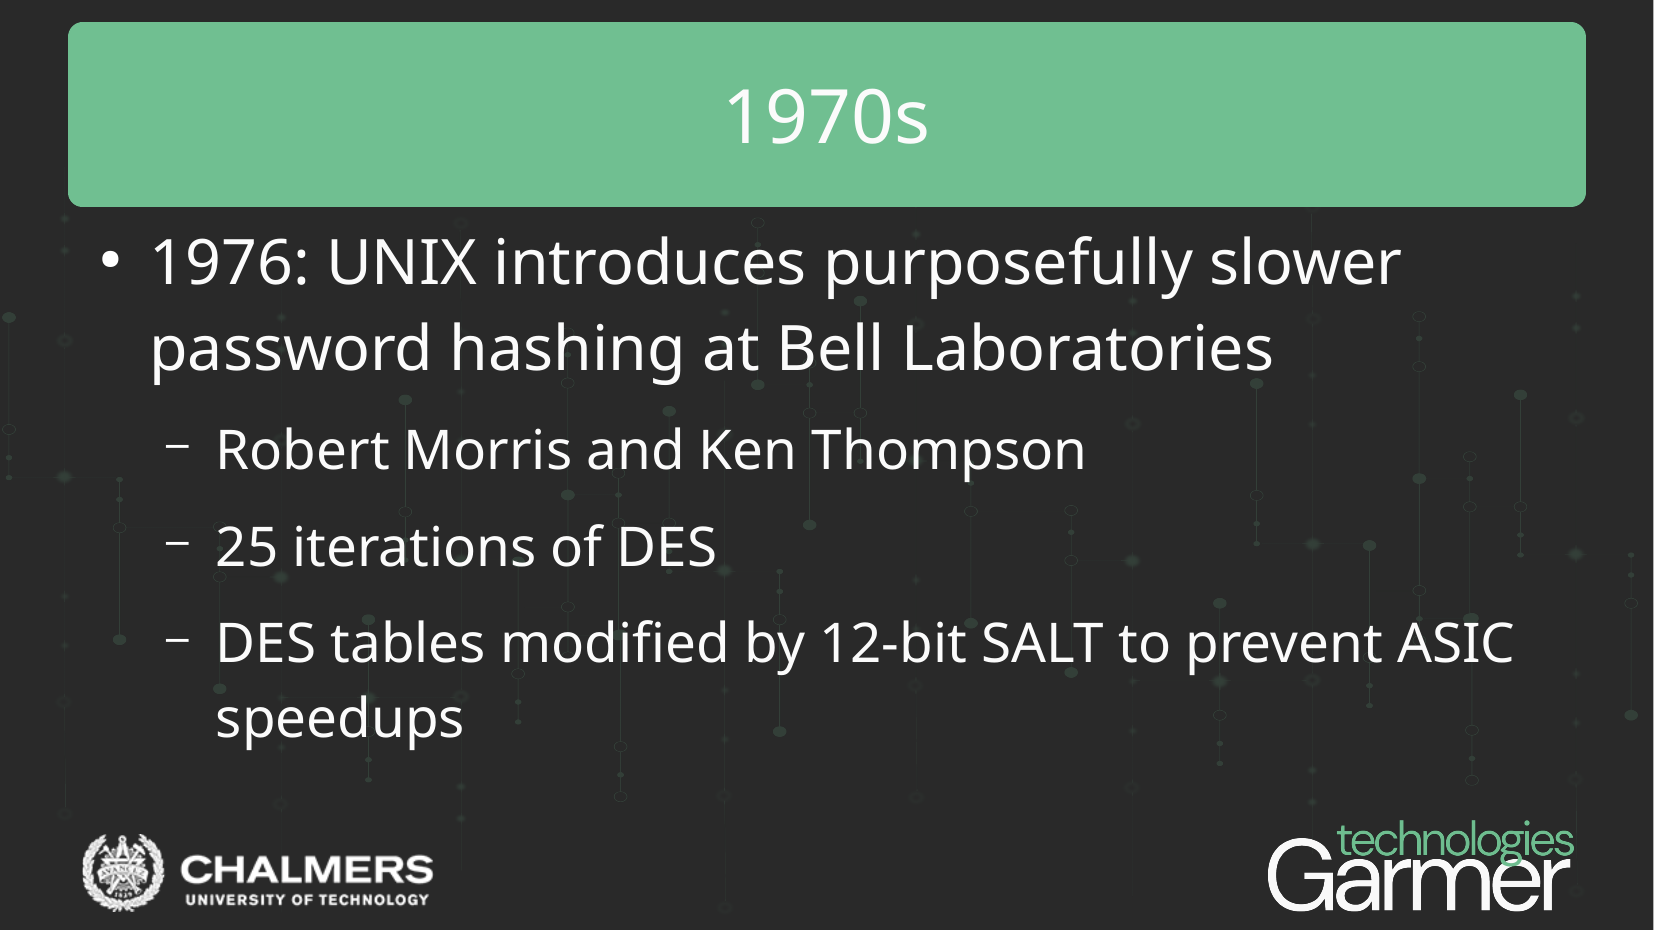

# 1970s
1976: UNIX introduces purposefully slower password hashing at Bell Laboratories
Robert Morris and Ken Thompson
25 iterations of DES
DES tables modified by 12-bit SALT to prevent ASIC speedups